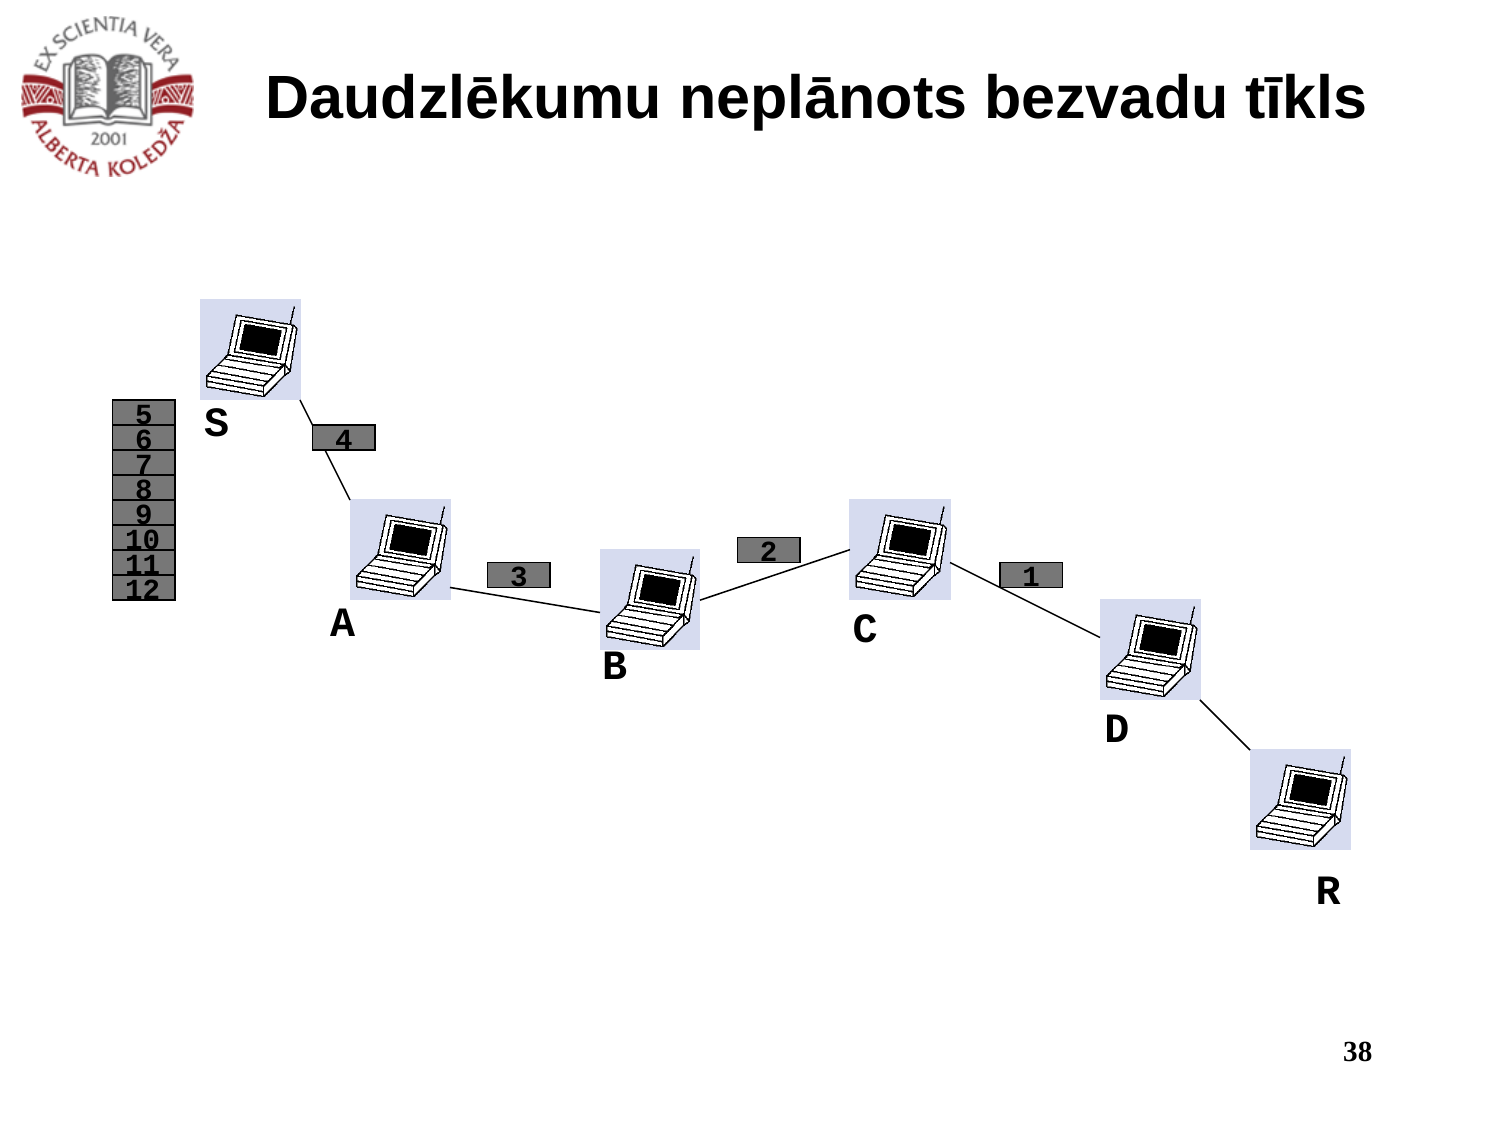

# Daudzlēkumu neplānots bezvadu tīkls
S
5
6
4
7
8
9
10
2
11
3
1
12
A
C
B
D
R